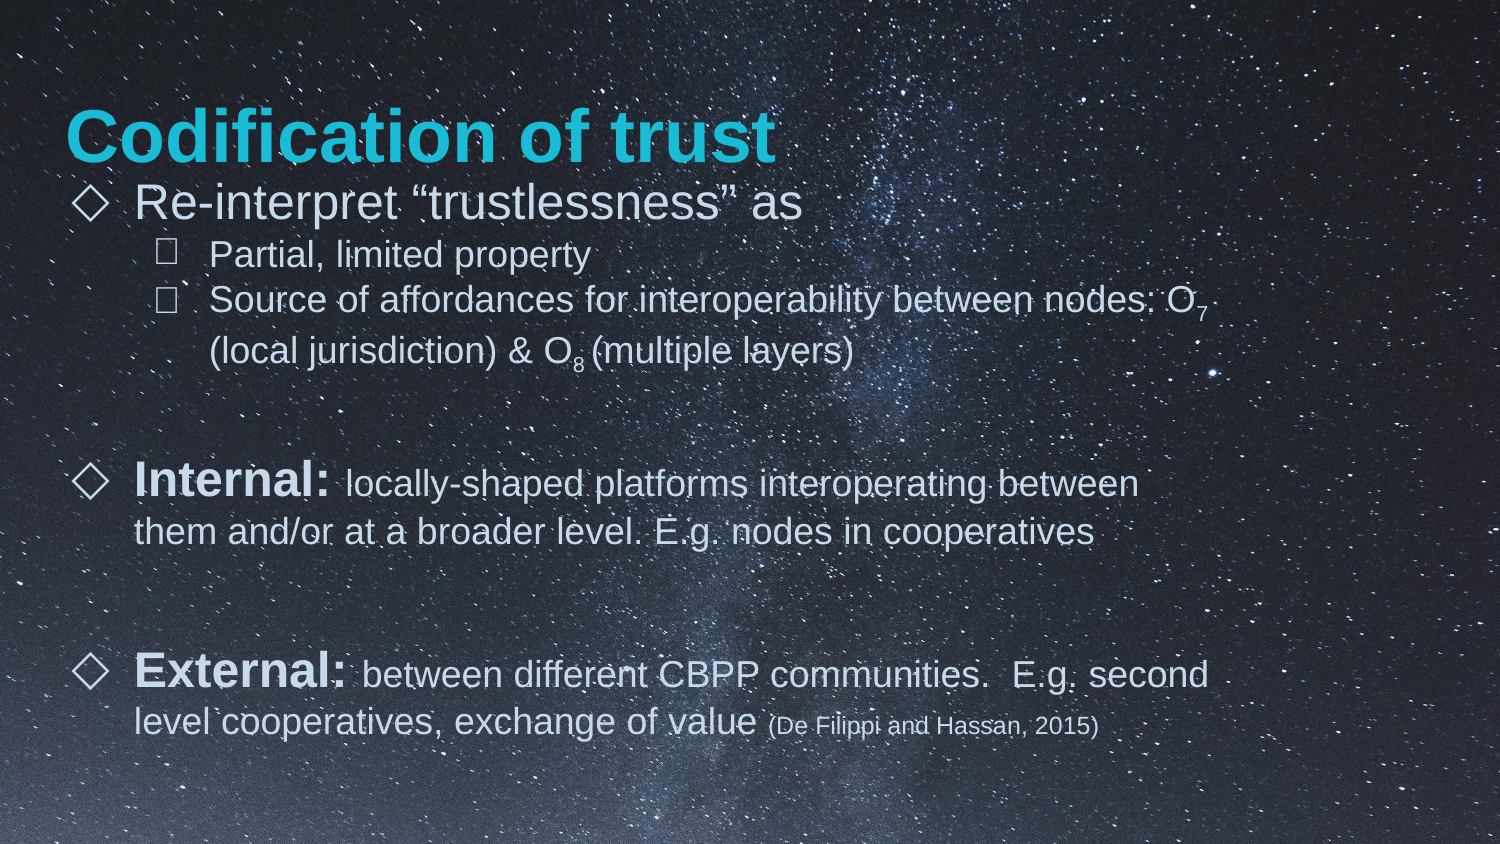

Codification of trust
# Re-interpret “trustlessness” as
Partial, limited property
Source of affordances for interoperability between nodes: O7 (local jurisdiction) & O8 (multiple layers)
Internal: locally-shaped platforms interoperating between them and/or at a broader level. E.g. nodes in cooperatives
External: between different CBPP communities. E.g. second level cooperatives, exchange of value (De Filippi and Hassan, 2015)